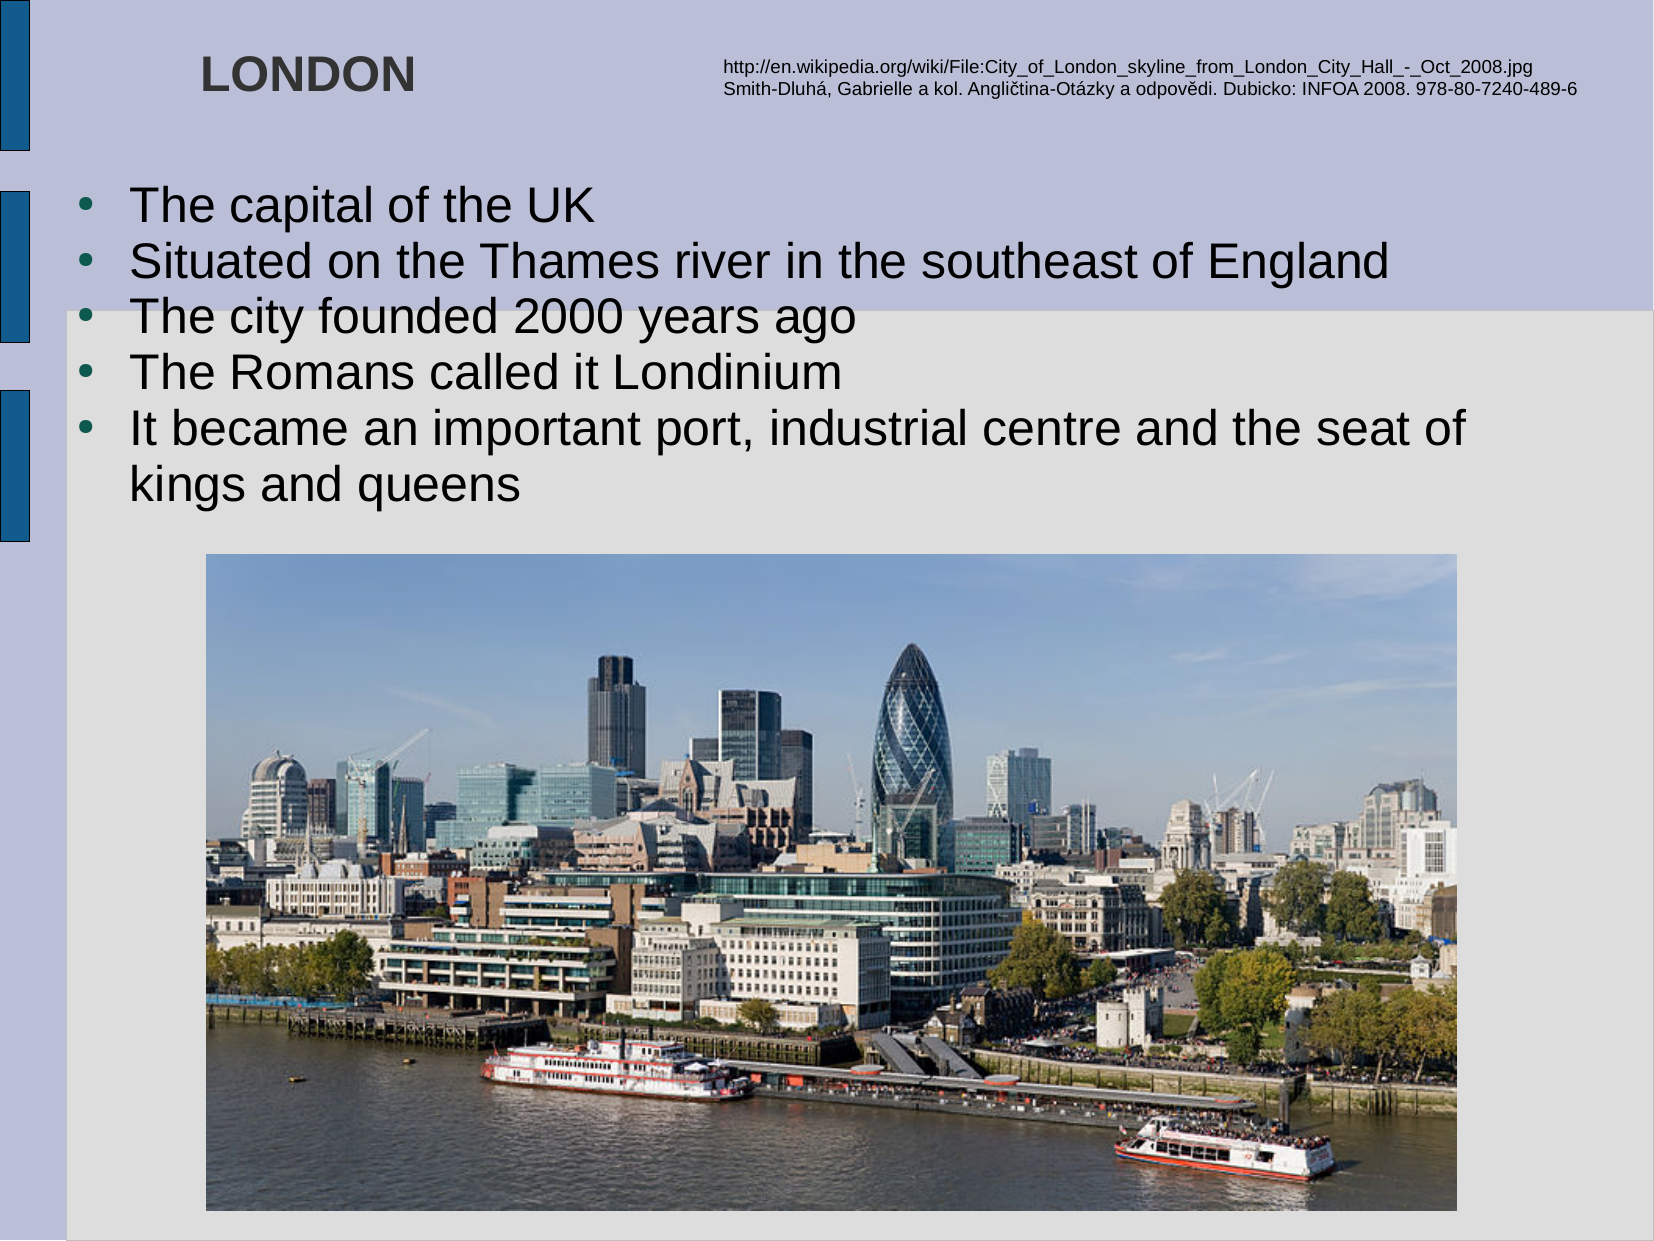

# LONDON
http://en.wikipedia.org/wiki/File:City_of_London_skyline_from_London_City_Hall_-_Oct_2008.jpg
Smith-Dluhá, Gabrielle a kol. Angličtina-Otázky a odpovědi. Dubicko: INFOA 2008. 978-80-7240-489-6
The capital of the UK
Situated on the Thames river in the southeast of England
The city founded 2000 years ago
The Romans called it Londinium
It became an important port, industrial centre and the seat of kings and queens